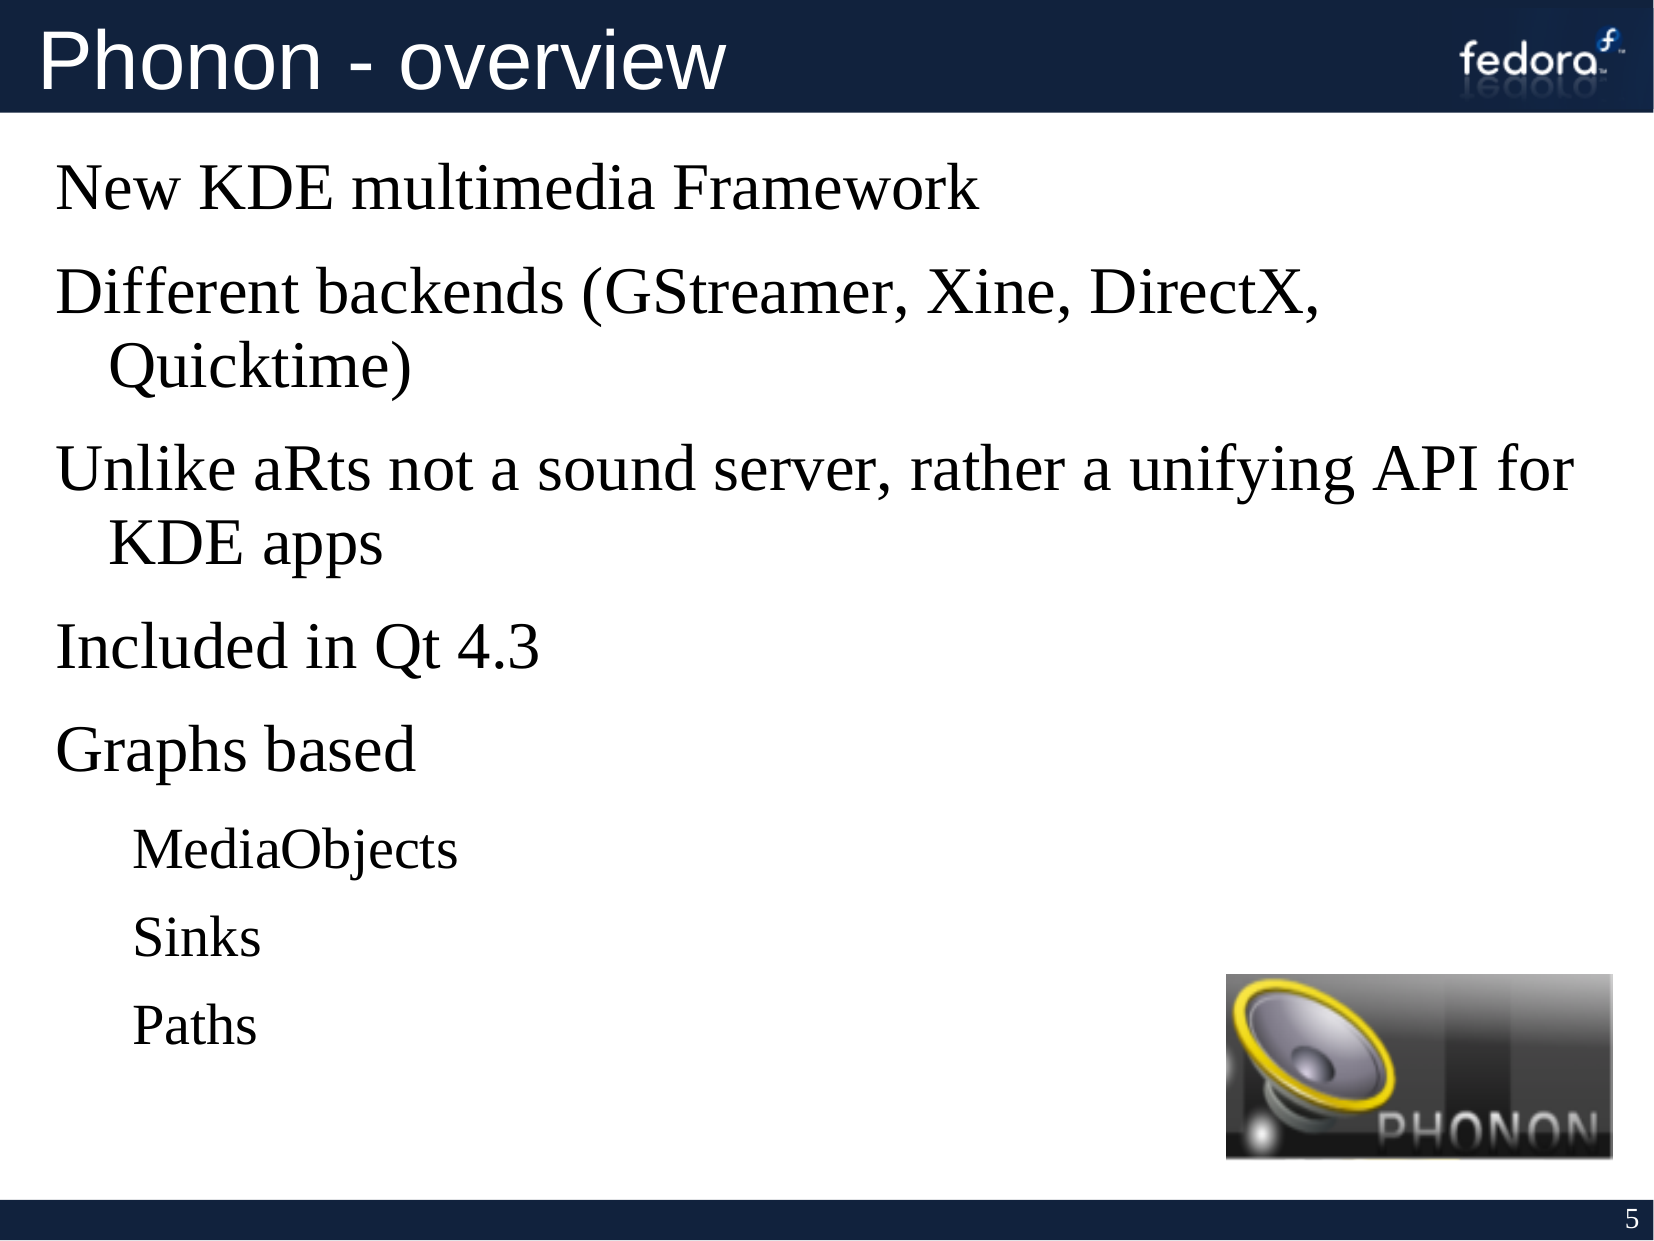

# Phonon - overview
New KDE multimedia Framework
Different backends (GStreamer, Xine, DirectX, Quicktime)
Unlike aRts not a sound server, rather a unifying API for KDE apps
Included in Qt 4.3
Graphs based
MediaObjects
Sinks
Paths